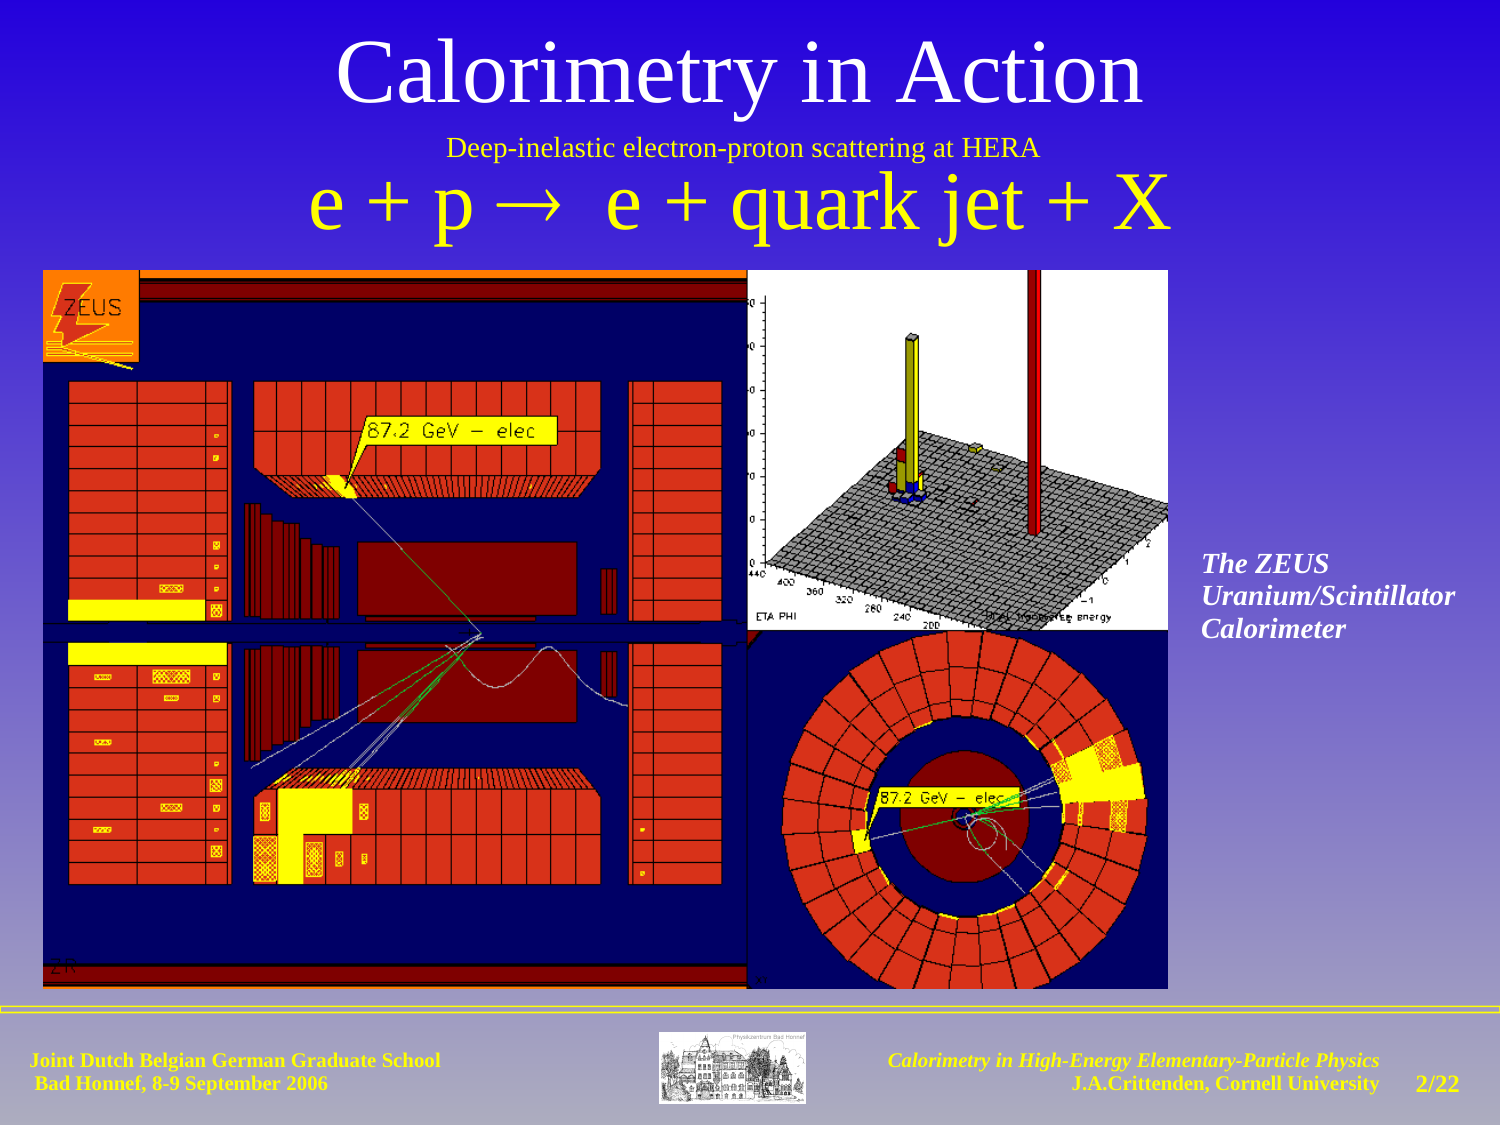

# Calorimetry in Action
Deep-inelastic electron-proton scattering at HERA
e + p e + quark jet + X
The ZEUS
Uranium/Scintillator
Calorimeter